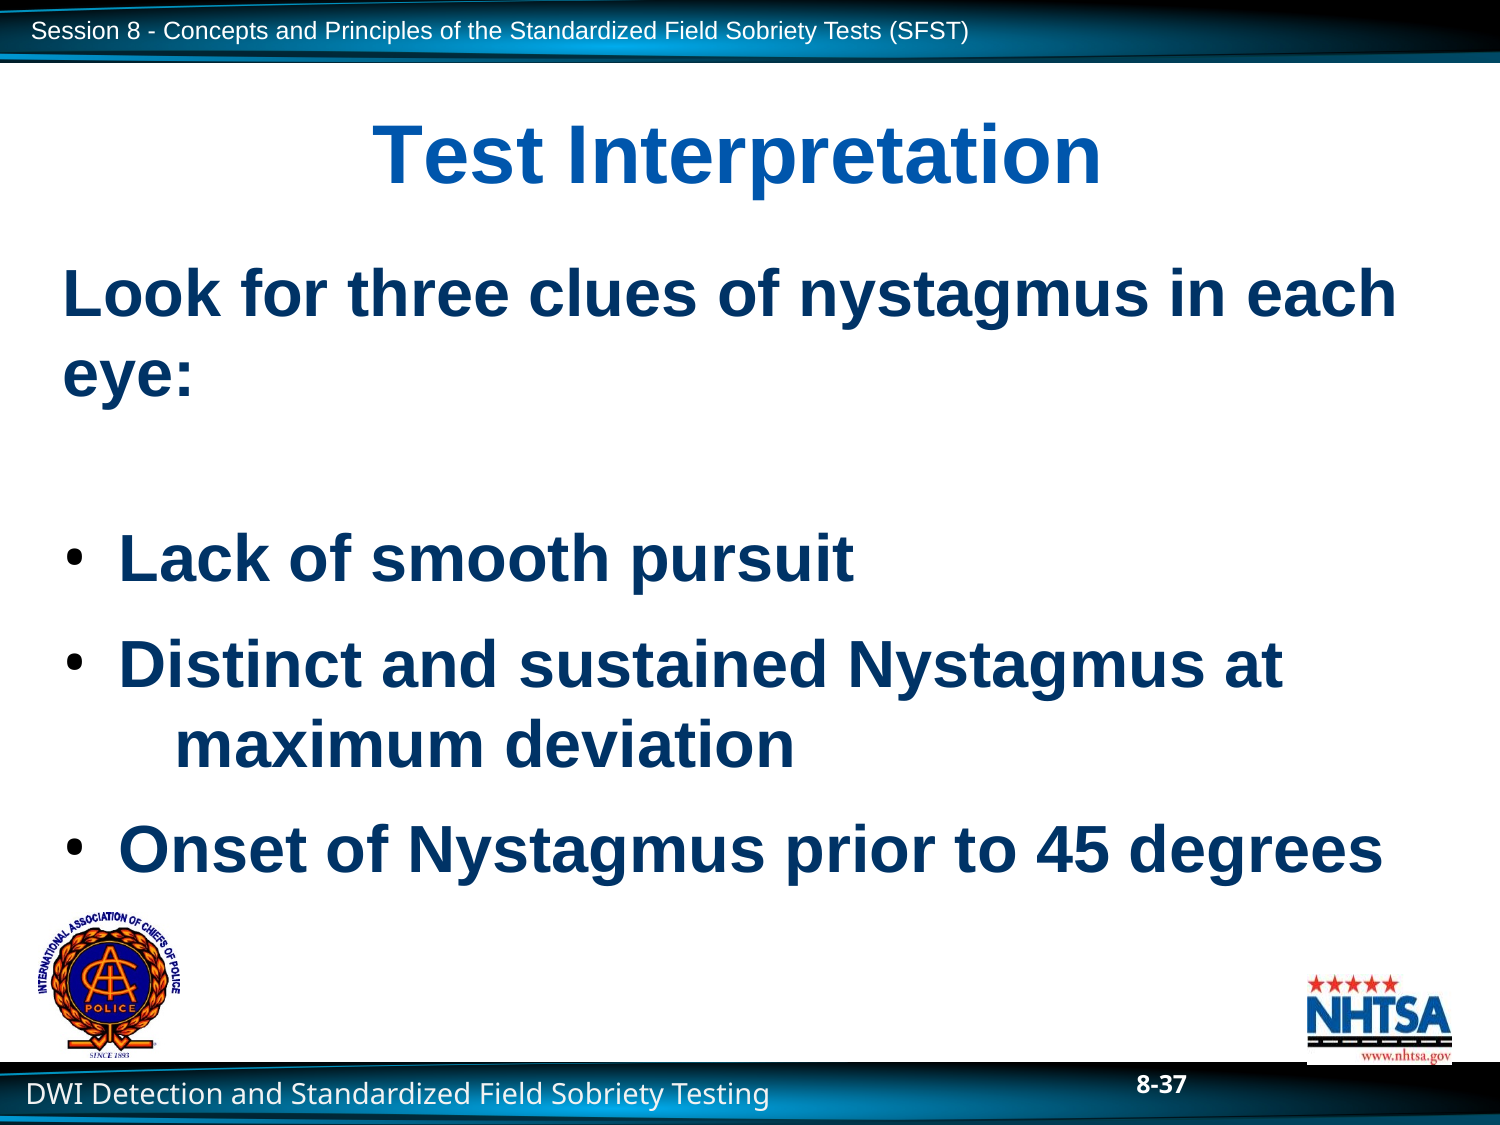

Test Interpretation
# Look for three clues of nystagmus in each eye:
Lack of smooth pursuit
Distinct and sustained Nystagmus at maximum deviation
Onset of Nystagmus prior to 45 degrees
8-37